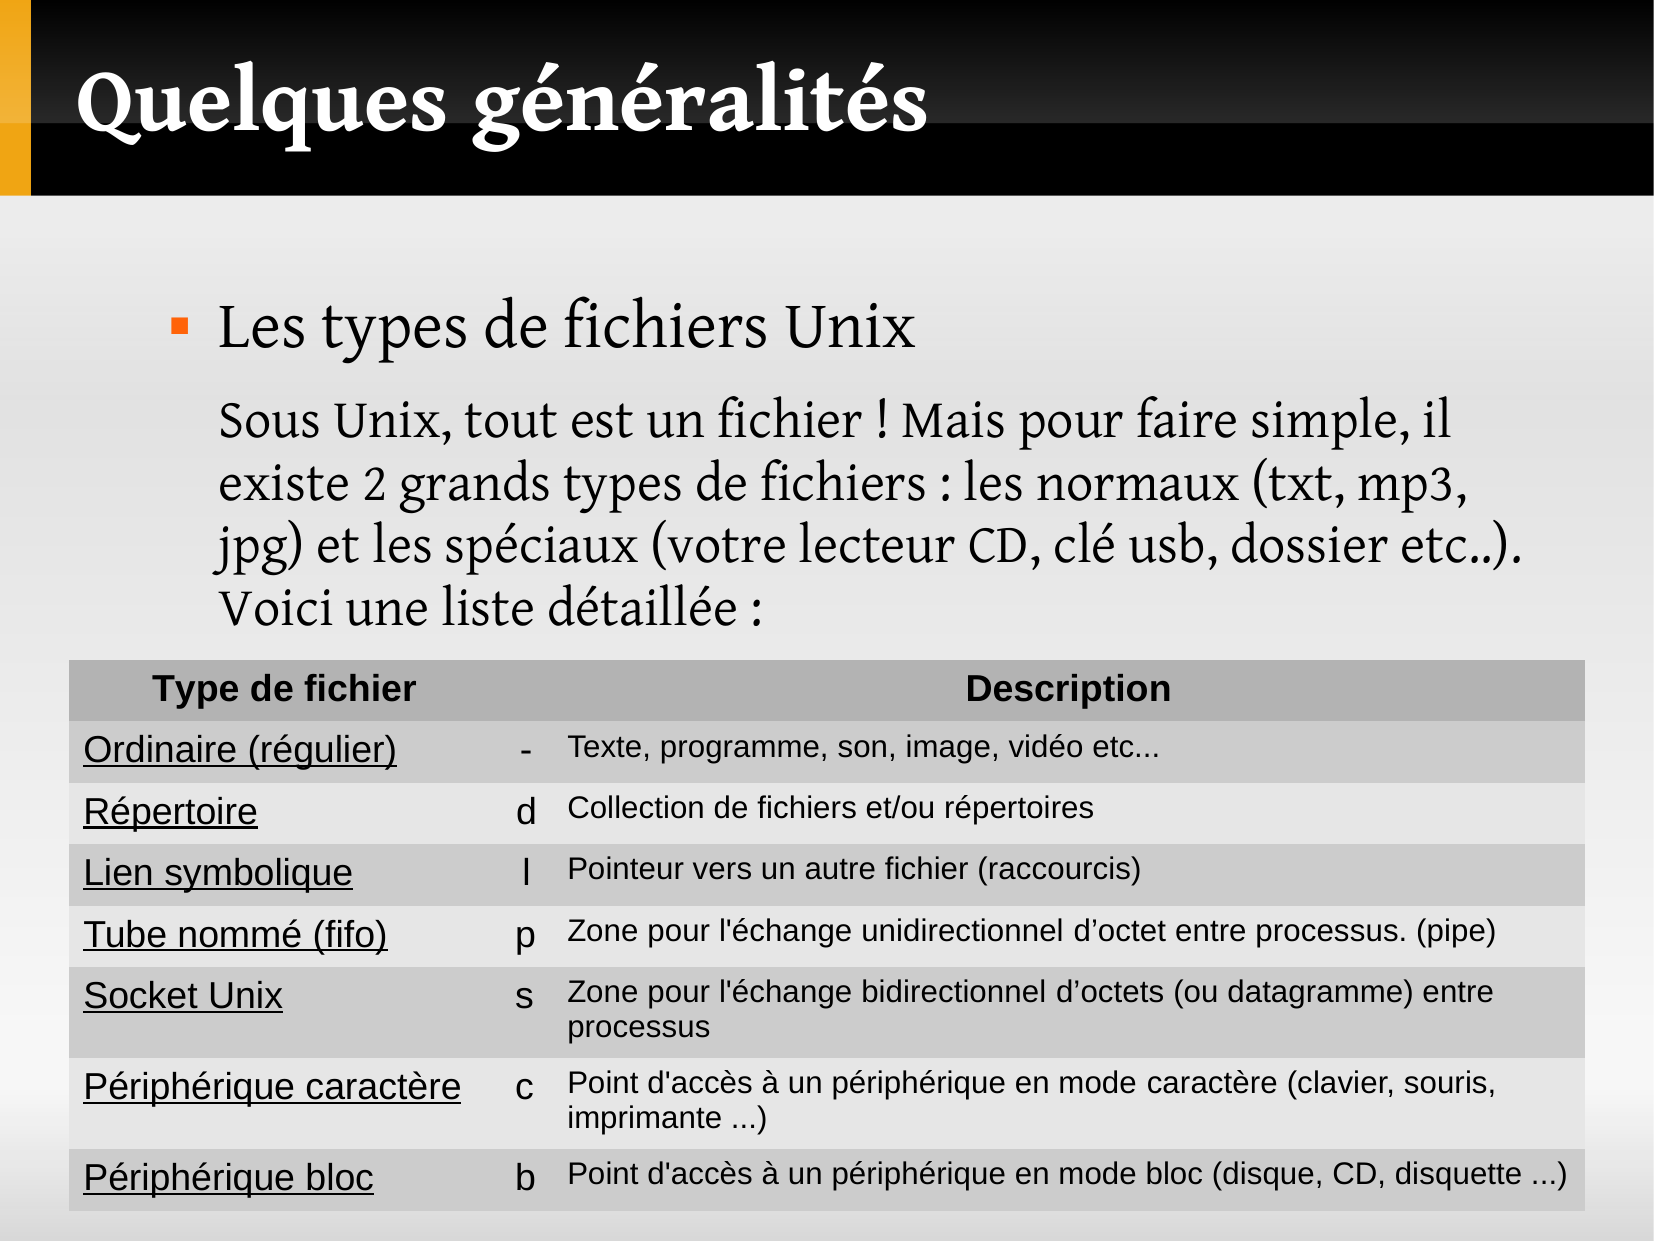

# Quelques généralités
Les types de fichiers Unix
Sous Unix, tout est un fichier ! Mais pour faire simple, il existe 2 grands types de fichiers : les normaux (txt, mp3, jpg) et les spéciaux (votre lecteur CD, clé usb, dossier etc..). Voici une liste détaillée :
| Type de fichier | | Description |
| --- | --- | --- |
| Ordinaire (régulier) | - | Texte, programme, son, image, vidéo etc... |
| Répertoire | d | Collection de fichiers et/ou répertoires |
| Lien symbolique | l | Pointeur vers un autre fichier (raccourcis) |
| Tube nommé (fifo) | p | Zone pour l'échange unidirectionnel d’octet entre processus. (pipe) |
| Socket Unix | s | Zone pour l'échange bidirectionnel d’octets (ou datagramme) entre processus |
| Périphérique caractère | c | Point d'accès à un périphérique en mode caractère (clavier, souris, imprimante ...) |
| Périphérique bloc | b | Point d'accès à un périphérique en mode bloc (disque, CD, disquette ...) |